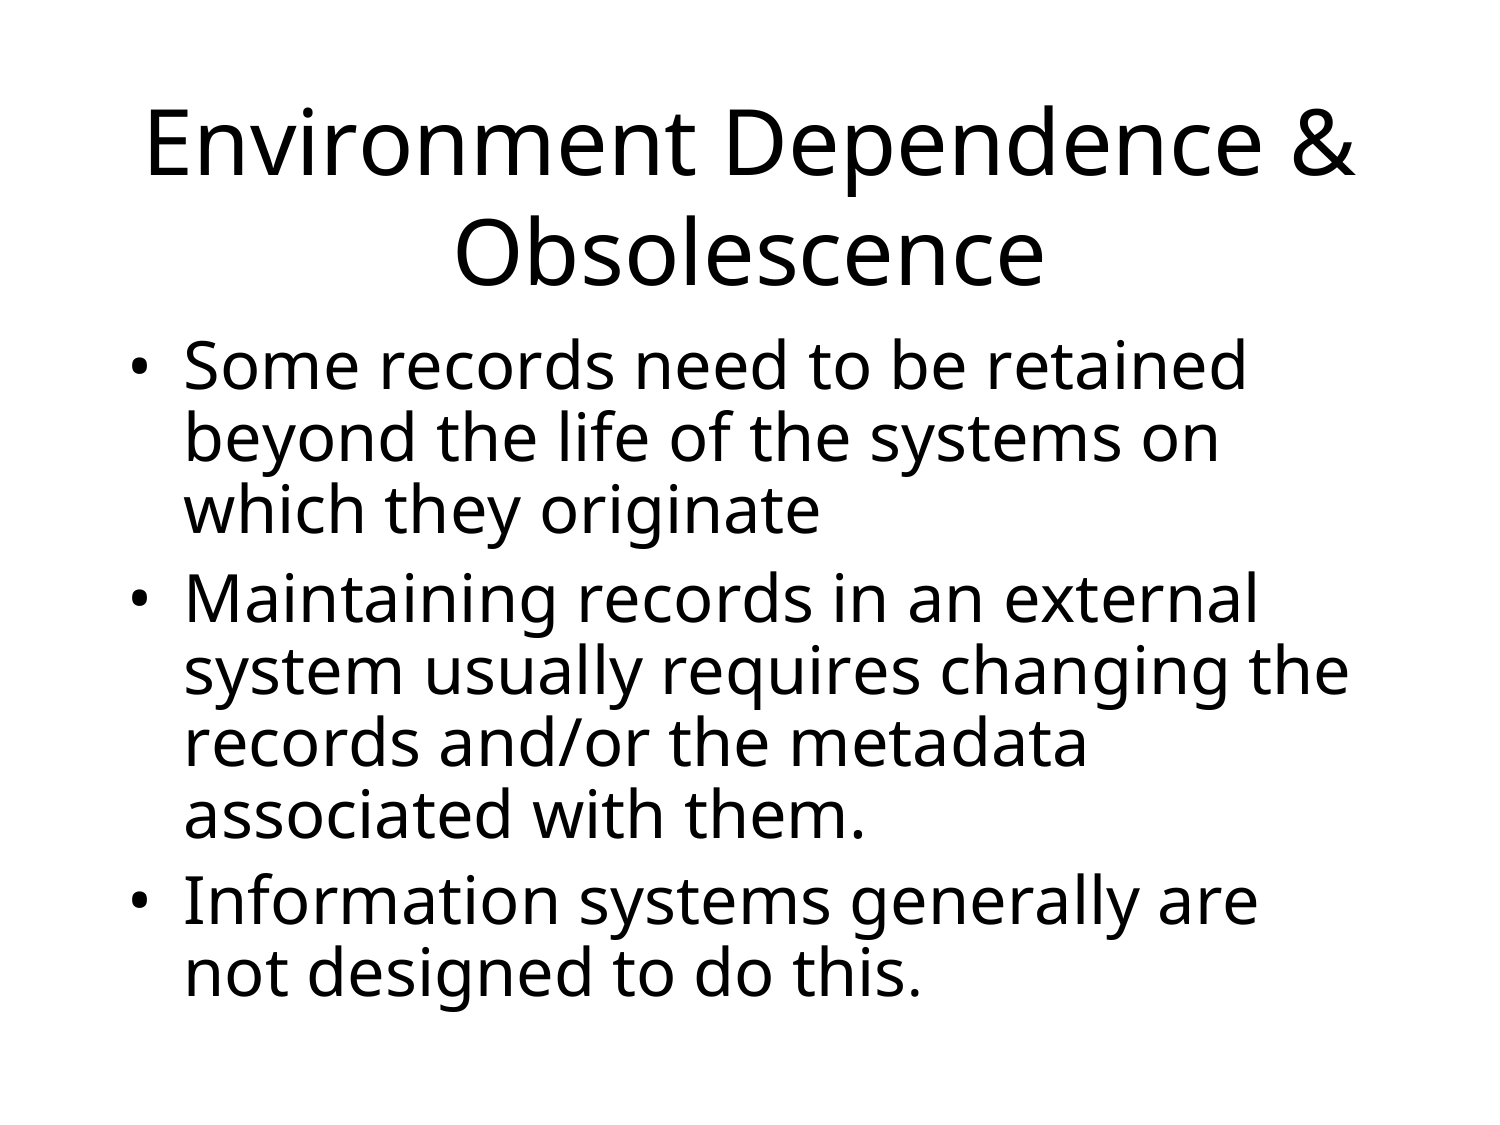

# Environment Dependence & Obsolescence
Some records need to be retained beyond the life of the systems on which they originate
Maintaining records in an external system usually requires changing the records and/or the metadata associated with them.
Information systems generally are not designed to do this.